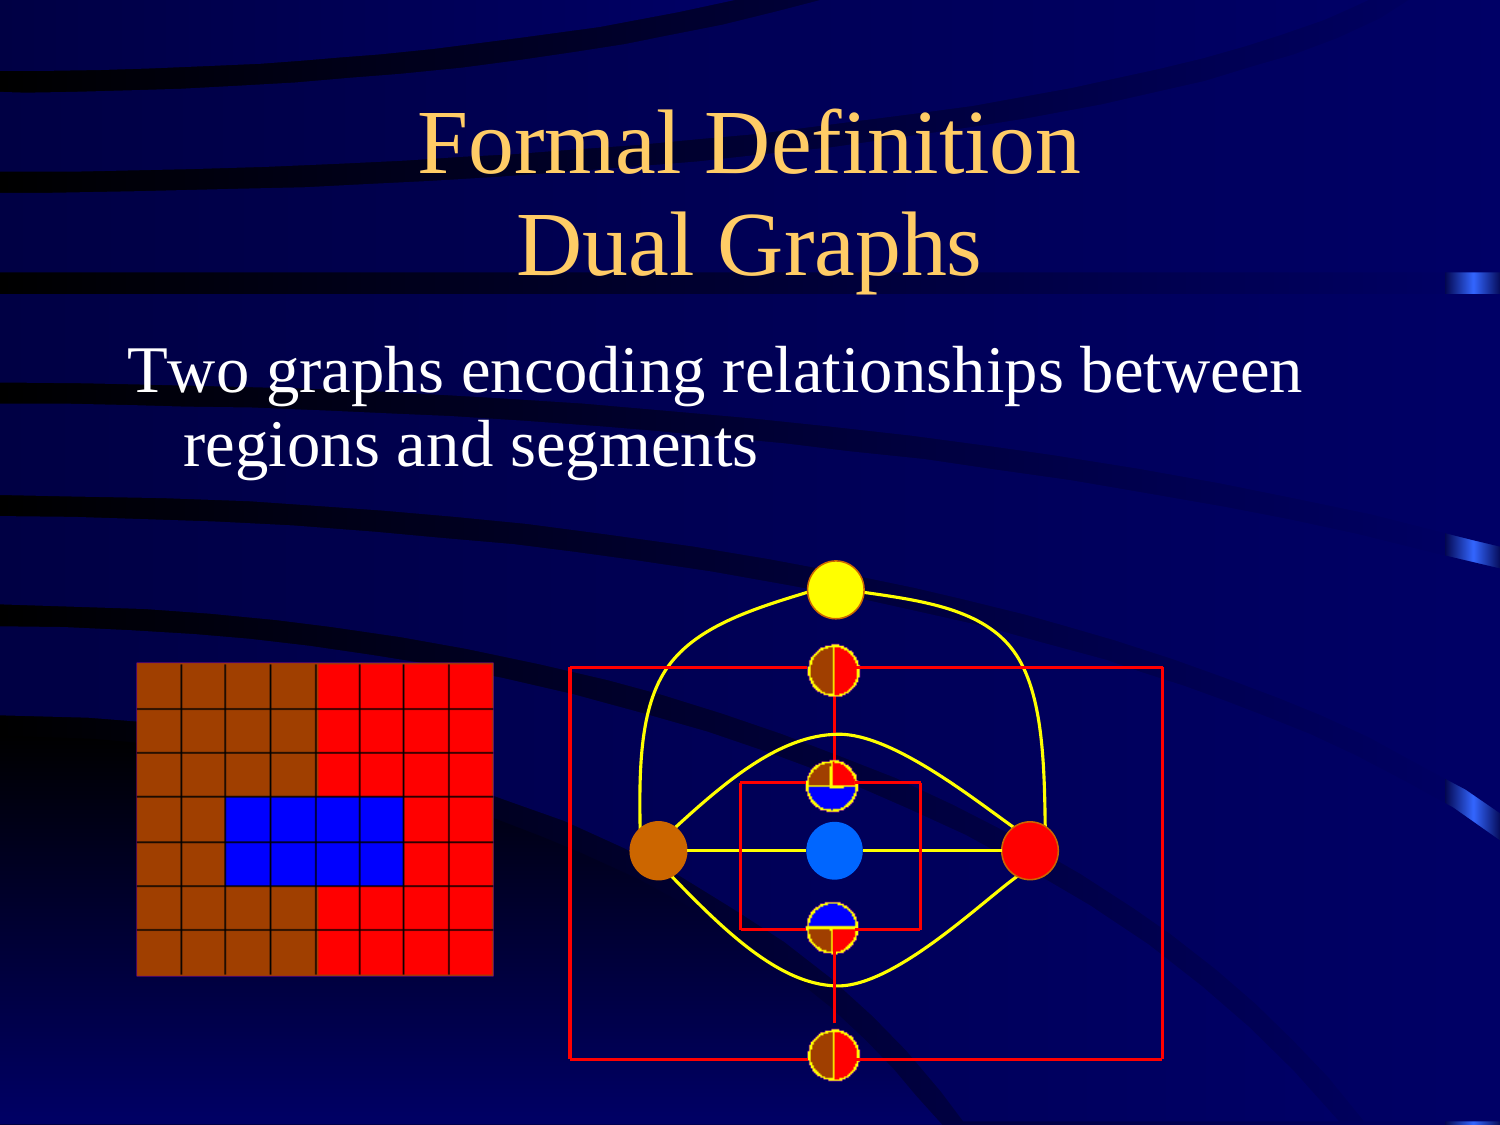

# Formal Definition Dual Graphs
Two graphs encoding relationships between regions and segments